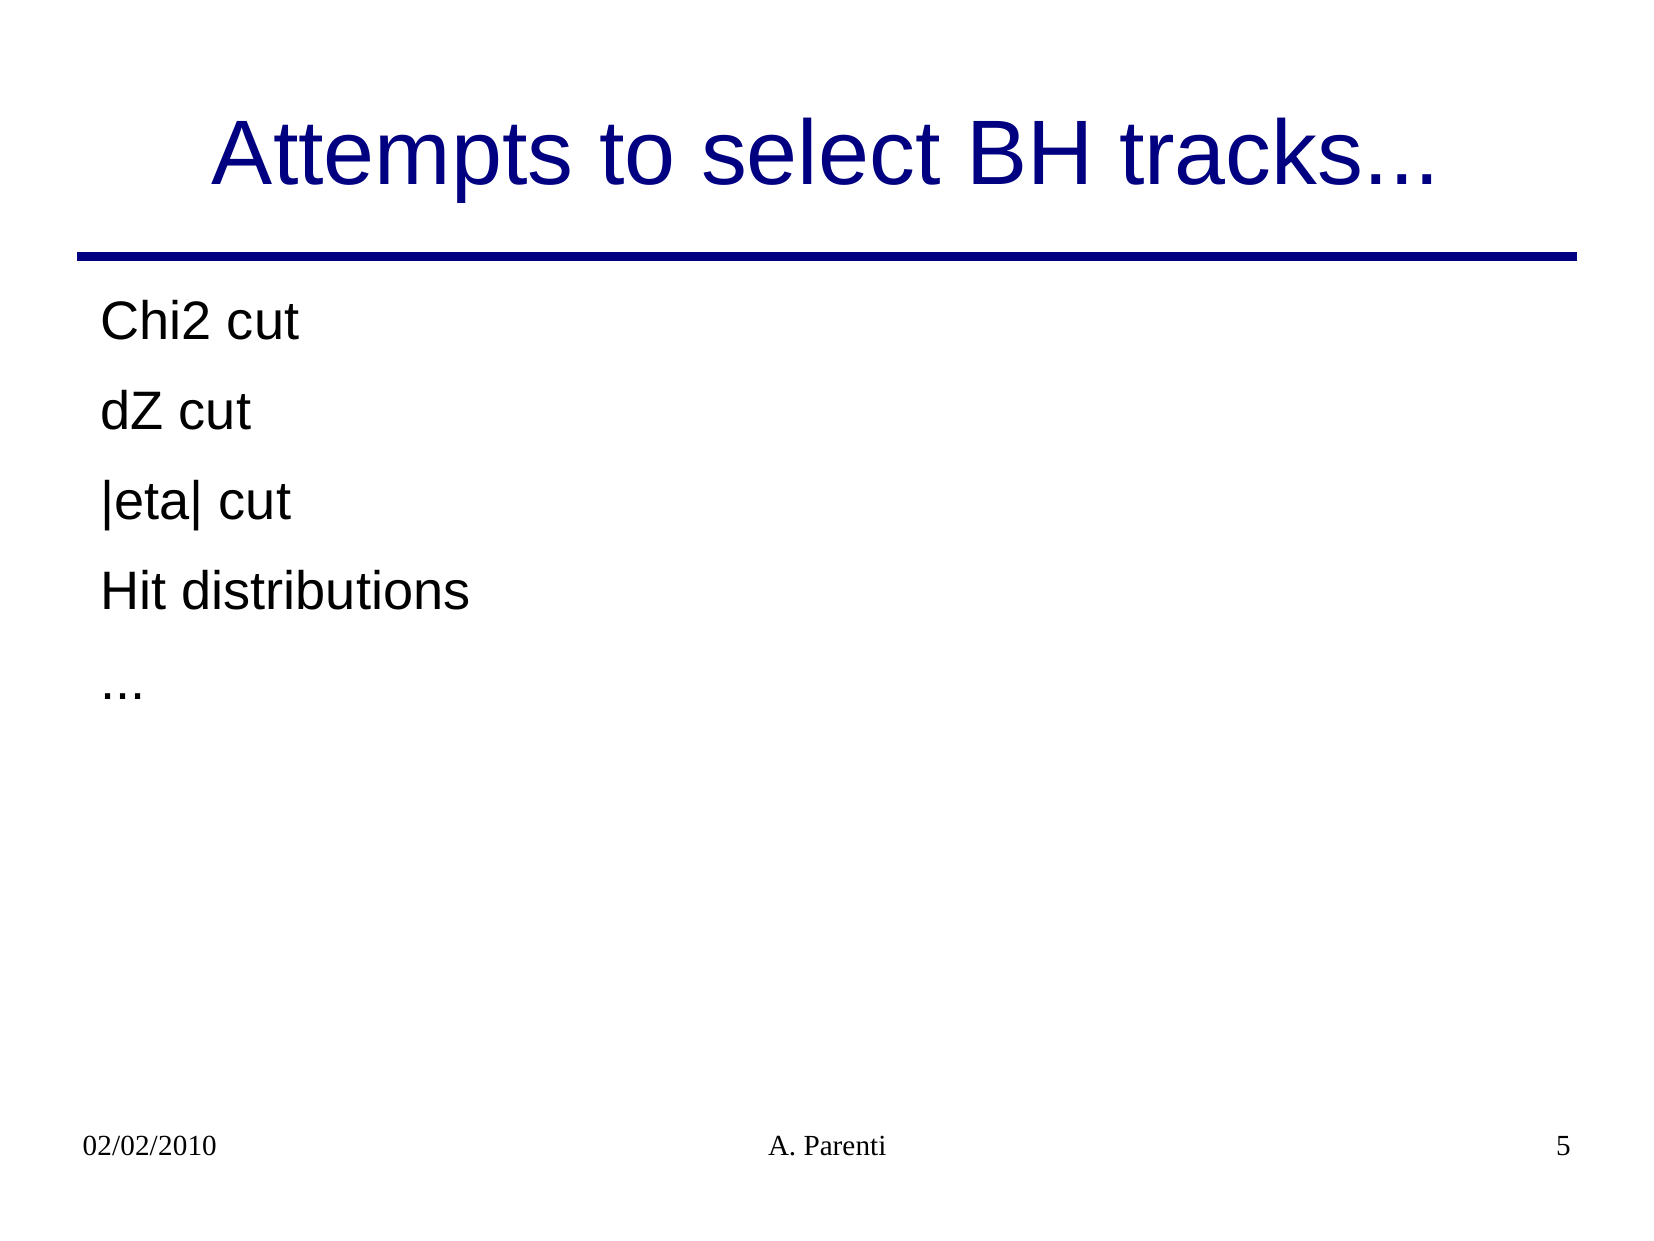

# Attempts to select BH tracks...
Chi2 cut
dZ cut
|eta| cut
Hit distributions
...
5